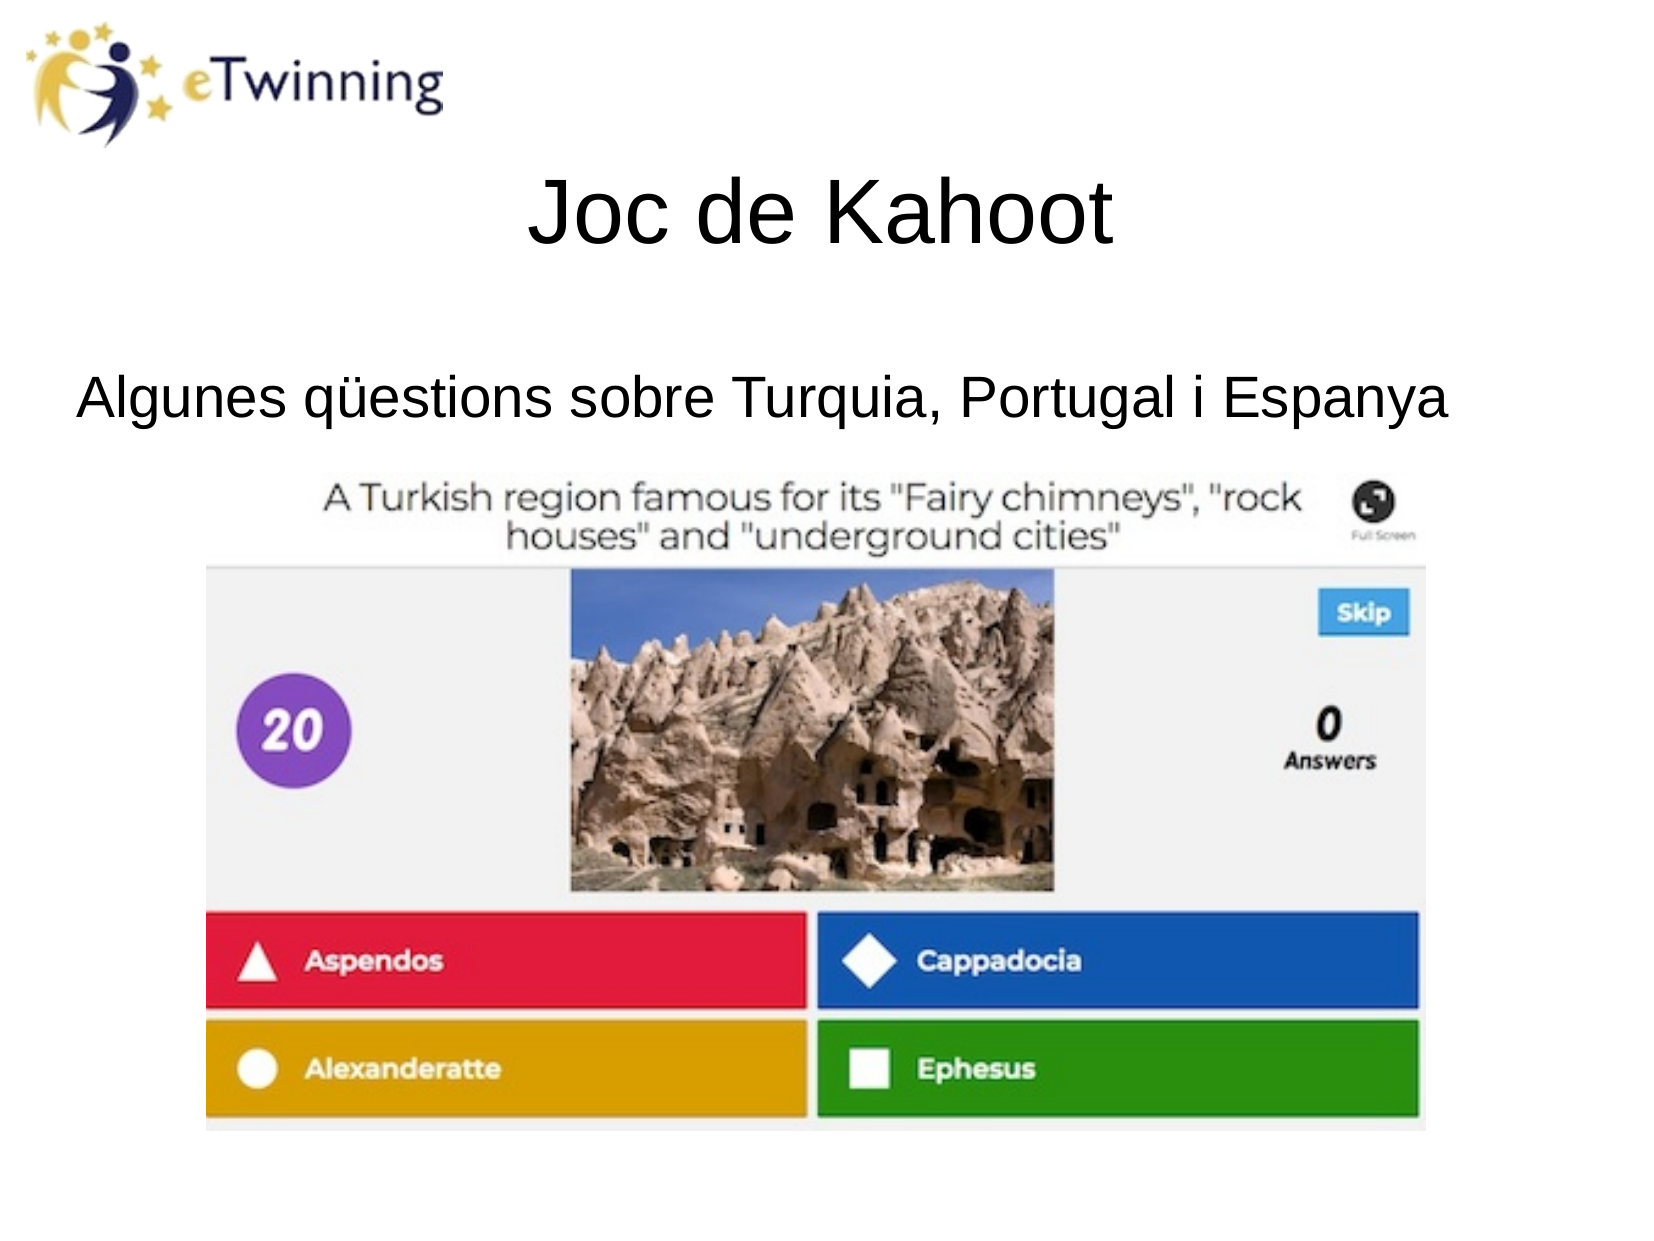

# Joc de Kahoot
Algunes qüestions sobre Turquia, Portugal i Espanya